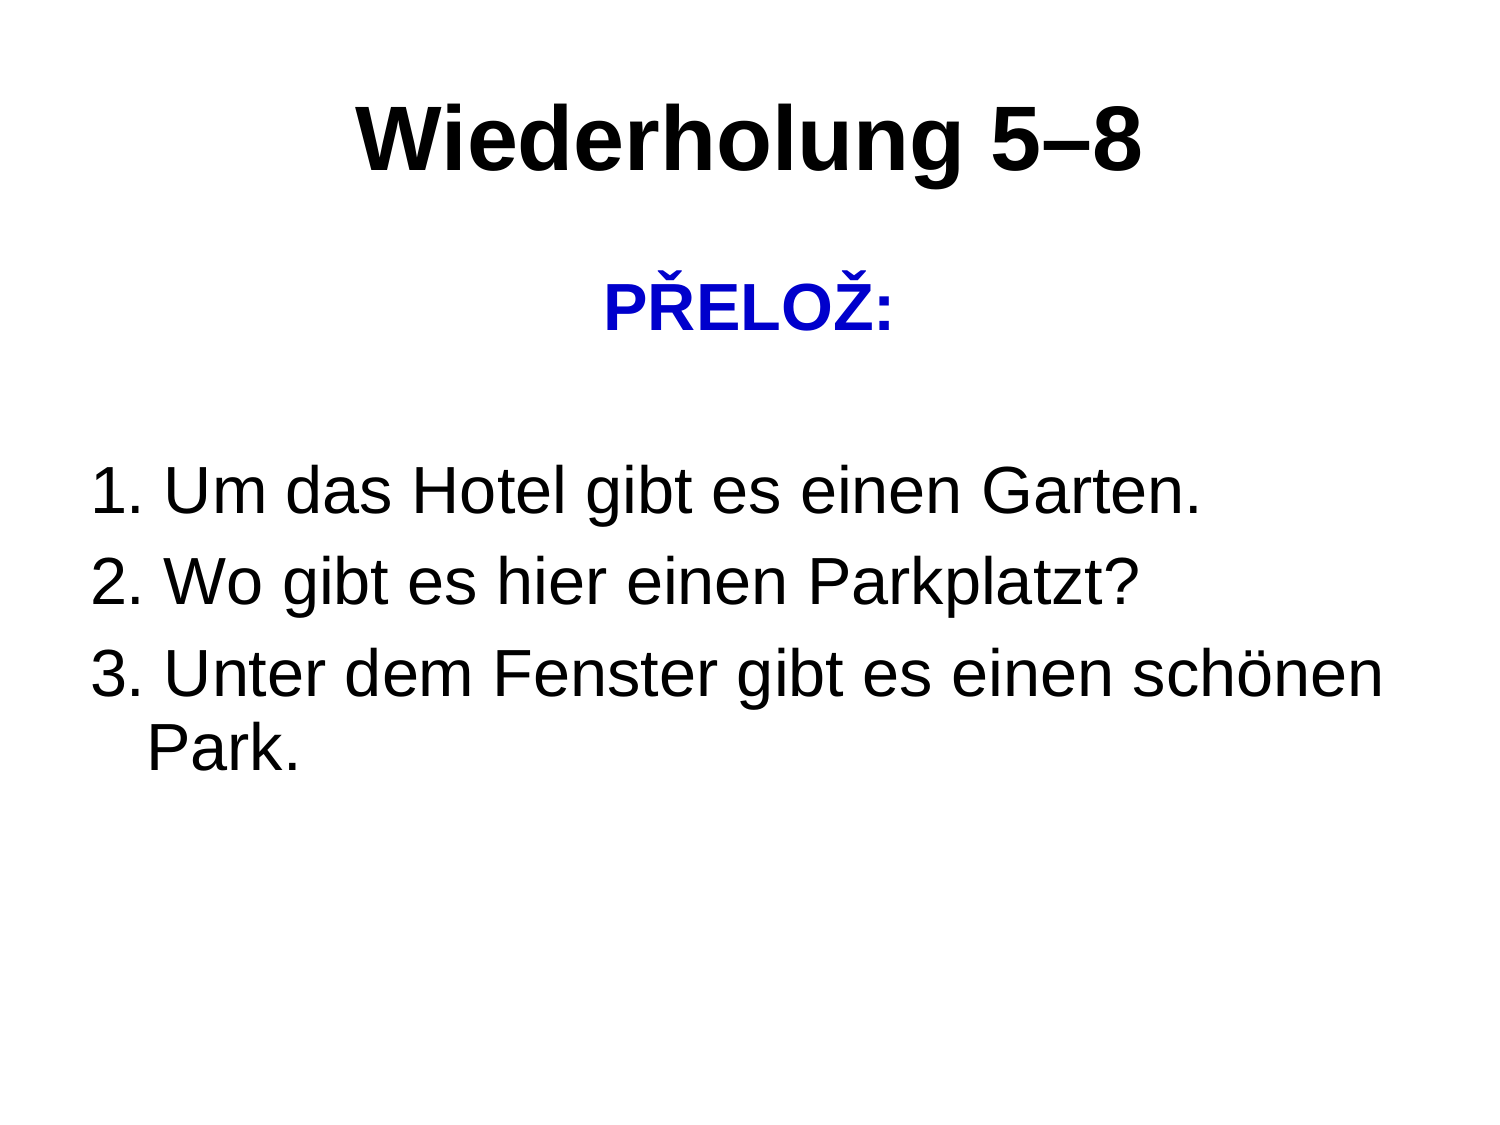

# Wiederholung 5–8
PŘELOŽ:
1. Um das Hotel gibt es einen Garten.
2. Wo gibt es hier einen Parkplatzt?
3. Unter dem Fenster gibt es einen schönen Park.